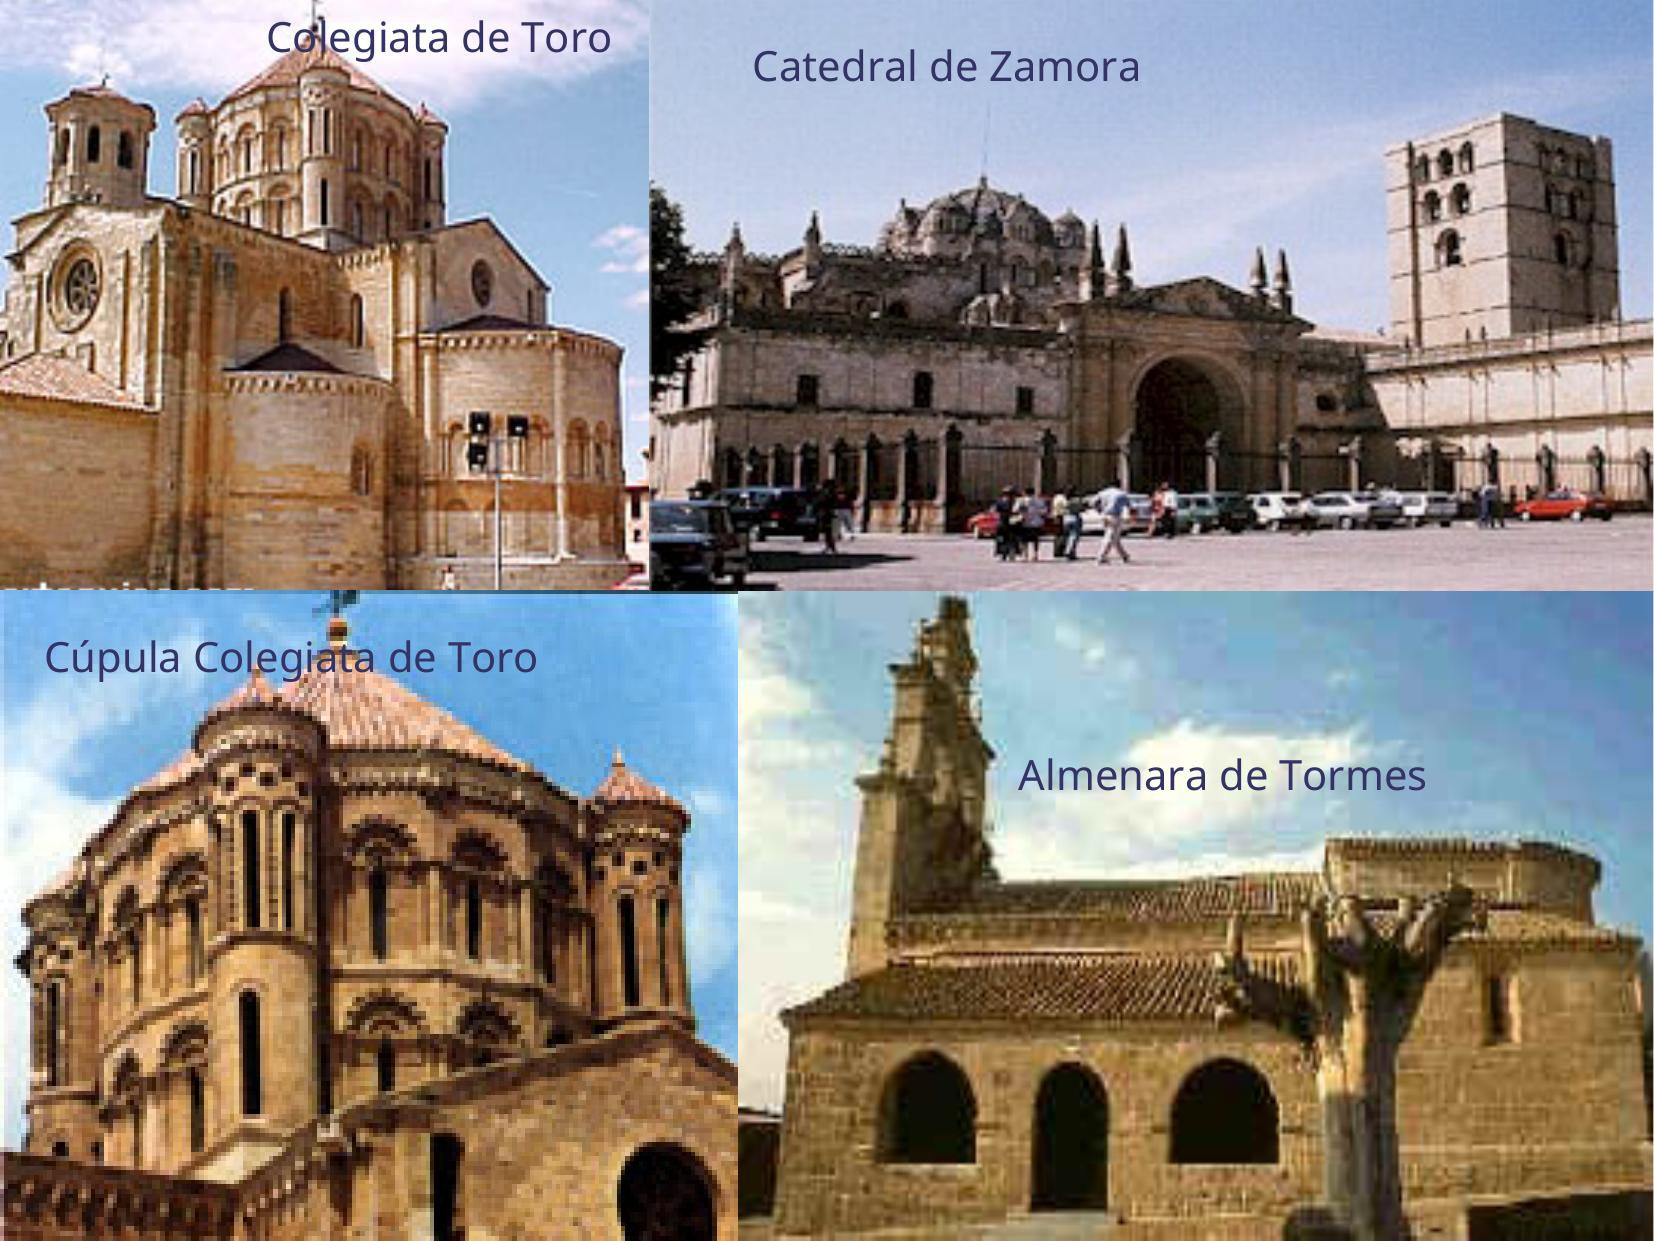

Colegiata de Toro
Catedral de Zamora
Cúpula Colegiata de Toro
Almenara de Tormes